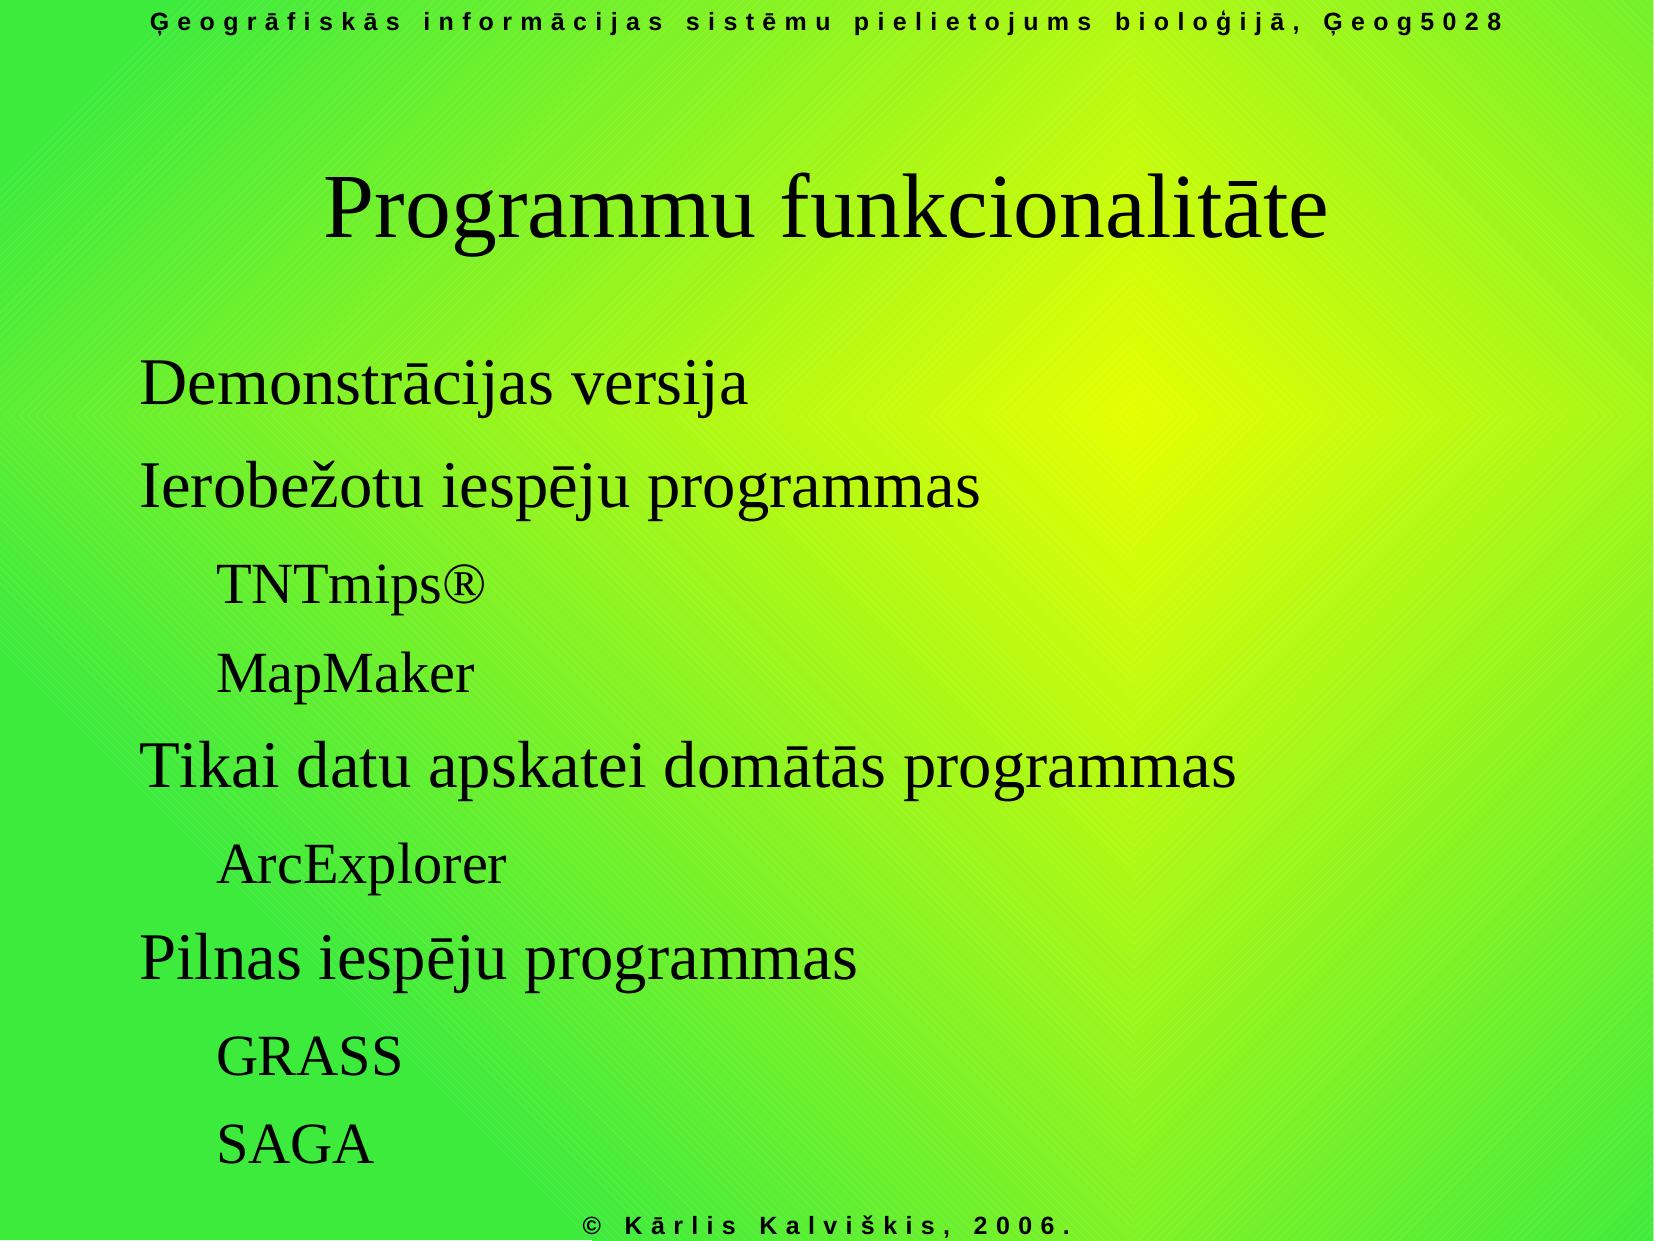

# Programmu funkcionalitāte
Demonstrācijas versija
Ierobežotu iespēju programmas
TNTmips®
MapMaker
Tikai datu apskatei domātās programmas
ArcExplorer
Pilnas iespēju programmas
GRASS
SAGA